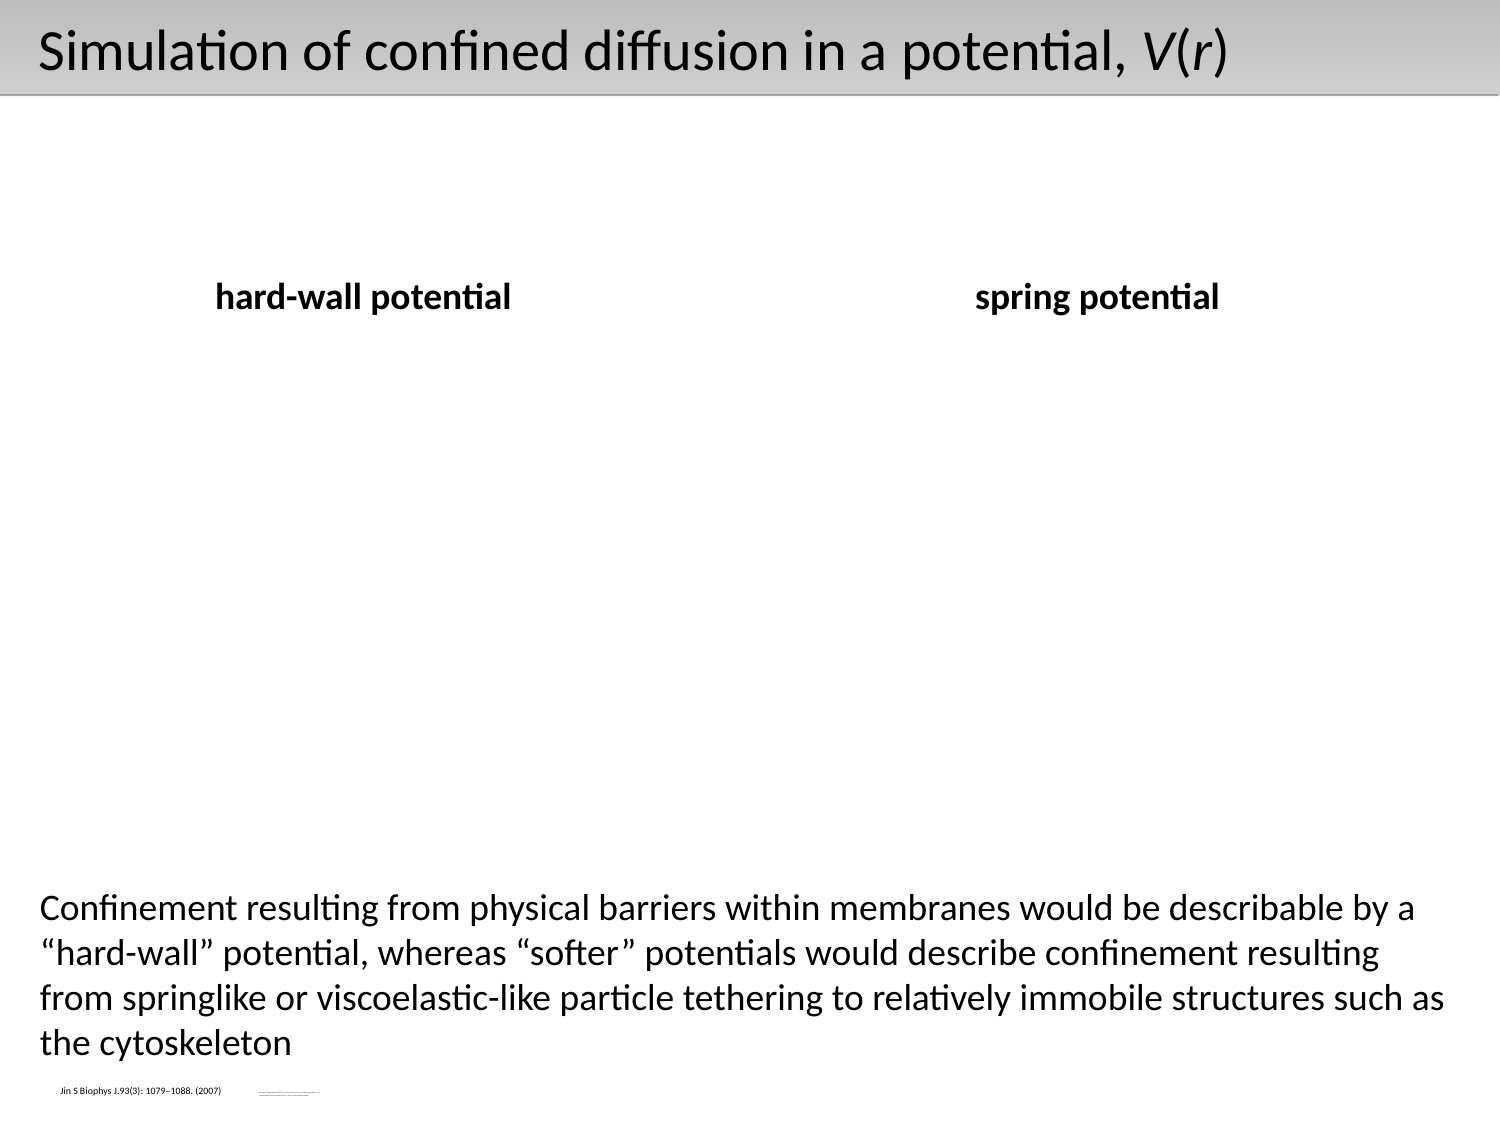

# Simulation of confined diffusion in a potential, V(r)
hard-wall potential
spring potential
Confinement resulting from physical barriers within membranes would be describable by a “hard-wall” potential, whereas “softer” potentials would describe confinement resulting from springlike or viscoelastic-like particle tethering to relatively immobile structures such as the cytoskeleton
Jin S Biophys J.93(3): 1079–1088. (2007)
Simulated single-particle diffusion in two dimensions in an arbitrary potential, V(r)
Confined diffusion has been seen for a variety of membrane proteins